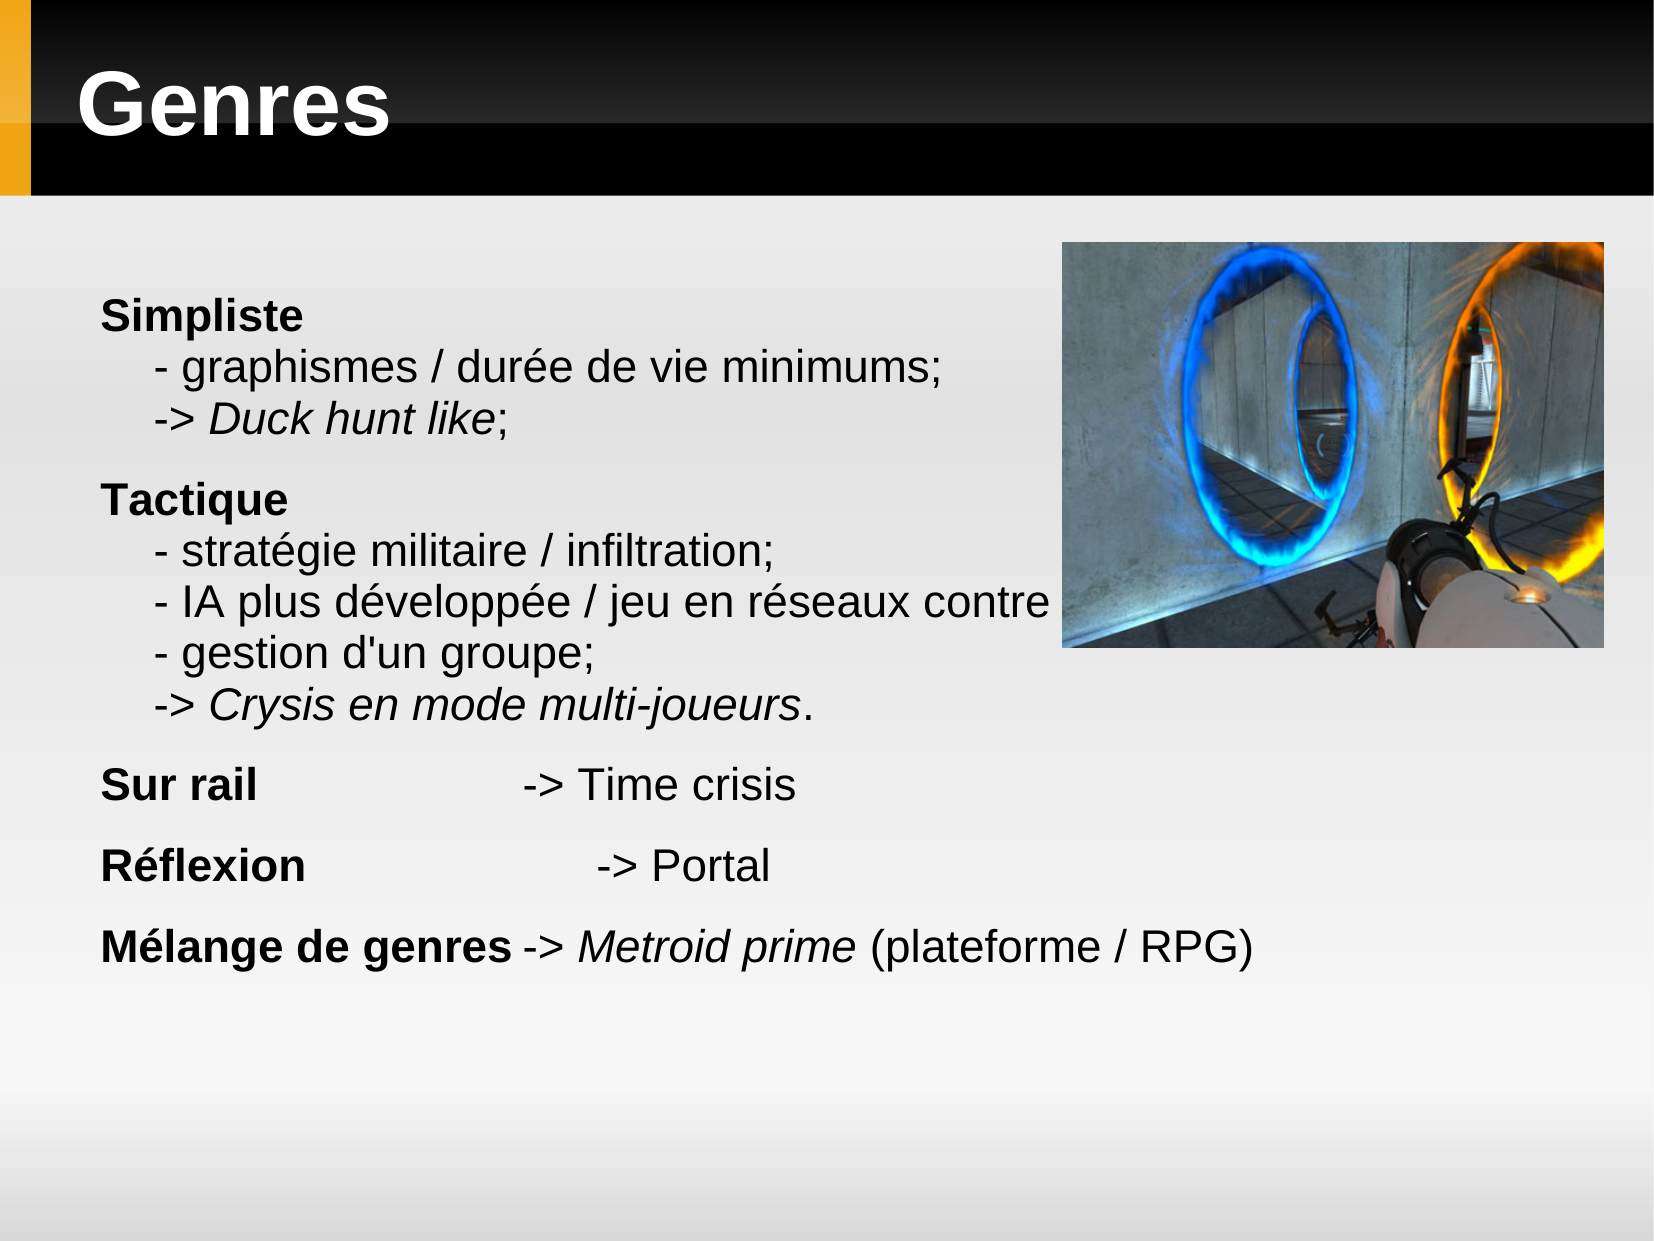

# Genres
Simpliste
- graphismes / durée de vie minimums;
-> Duck hunt like;
Tactique
- stratégie militaire / infiltration;
- IA plus développée / jeu en réseaux contre des humains;
- gestion d'un groupe;
-> Crysis en mode multi-joueurs.
Sur rail 				-> Time crisis
Réflexion 				-> Portal
Mélange de genres	-> Metroid prime (plateforme / RPG)